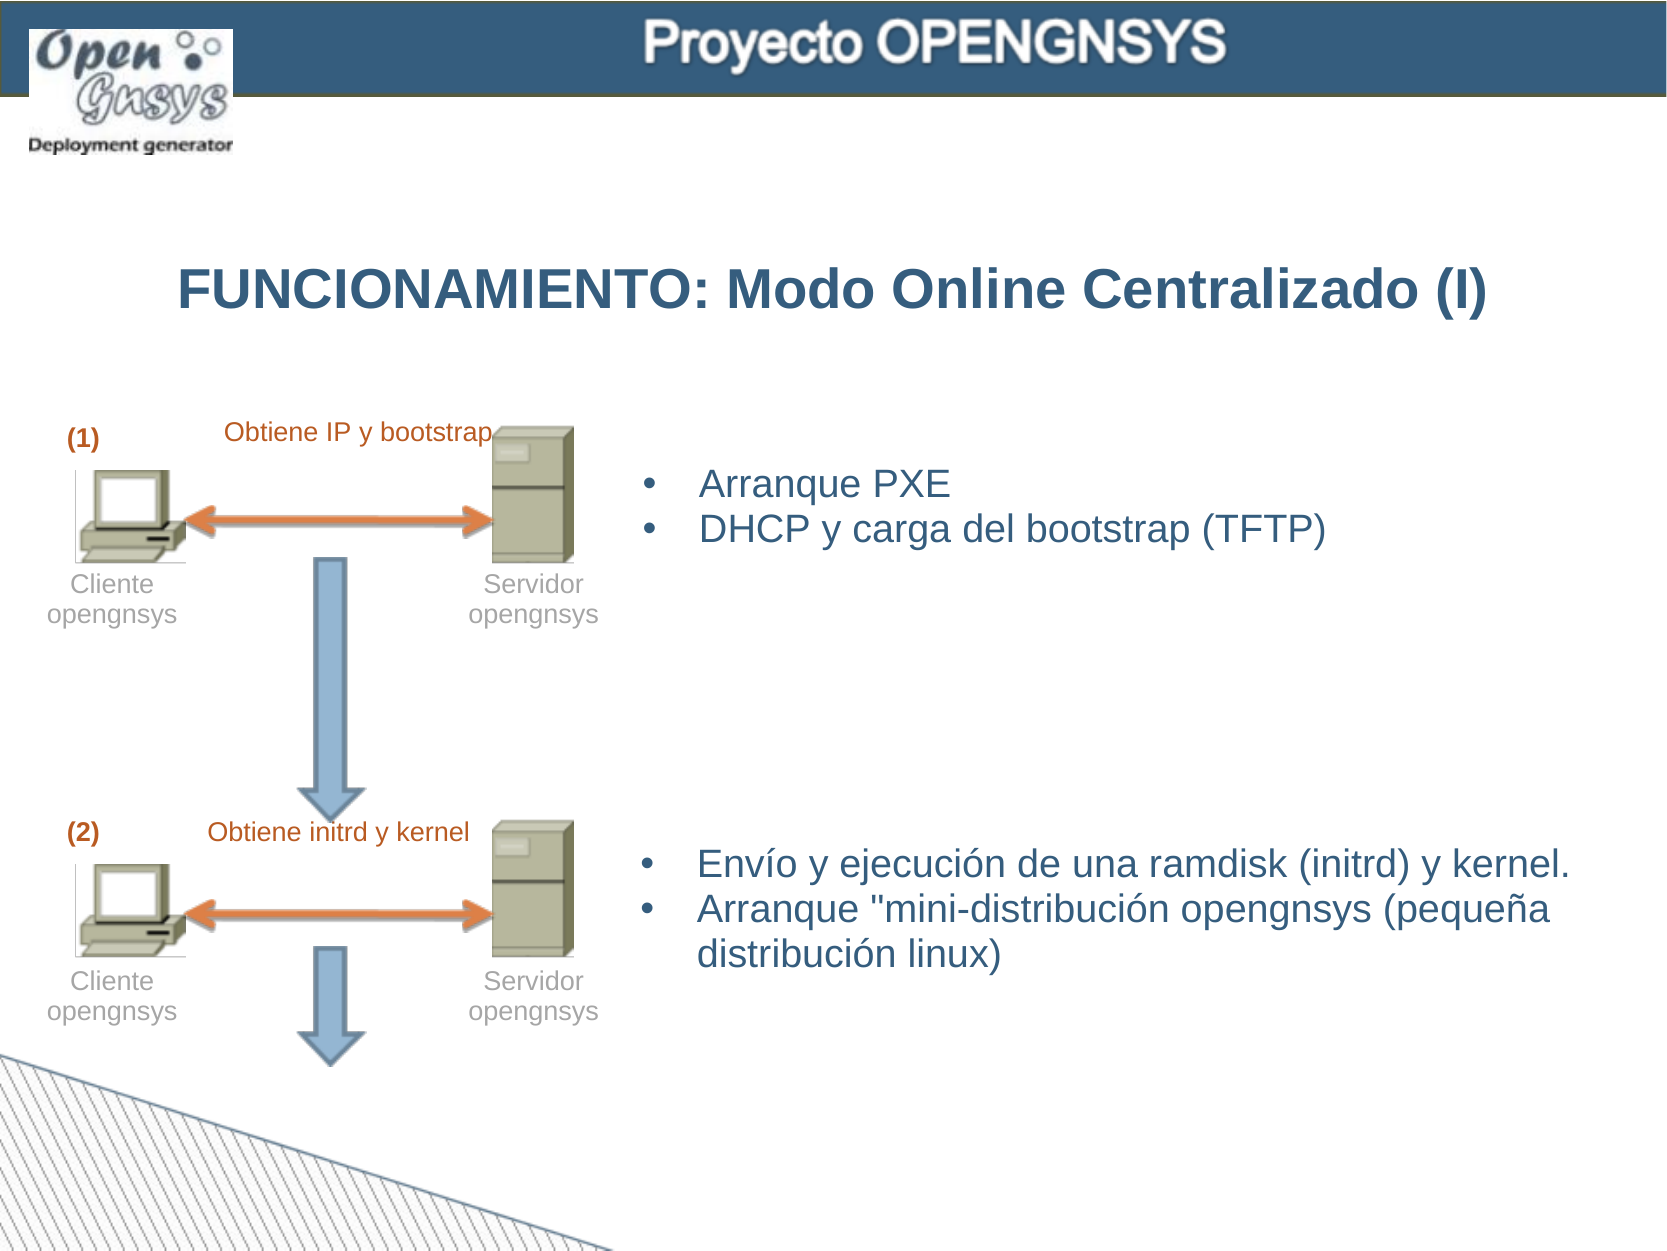

FUNCIONAMIENTO: Modo Online Centralizado (I)
Obtiene IP y bootstrap
Arranque PXE
DHCP y carga del bootstrap (TFTP)
(1)
Cliente
opengnsys
Servidor
opengnsys
(2)
Obtiene initrd y kernel
Envío y ejecución de una ramdisk (initrd) y kernel.
Arranque "mini-distribución opengnsys (pequeña distribución linux)
Cliente
opengnsys
Servidor
opengnsys